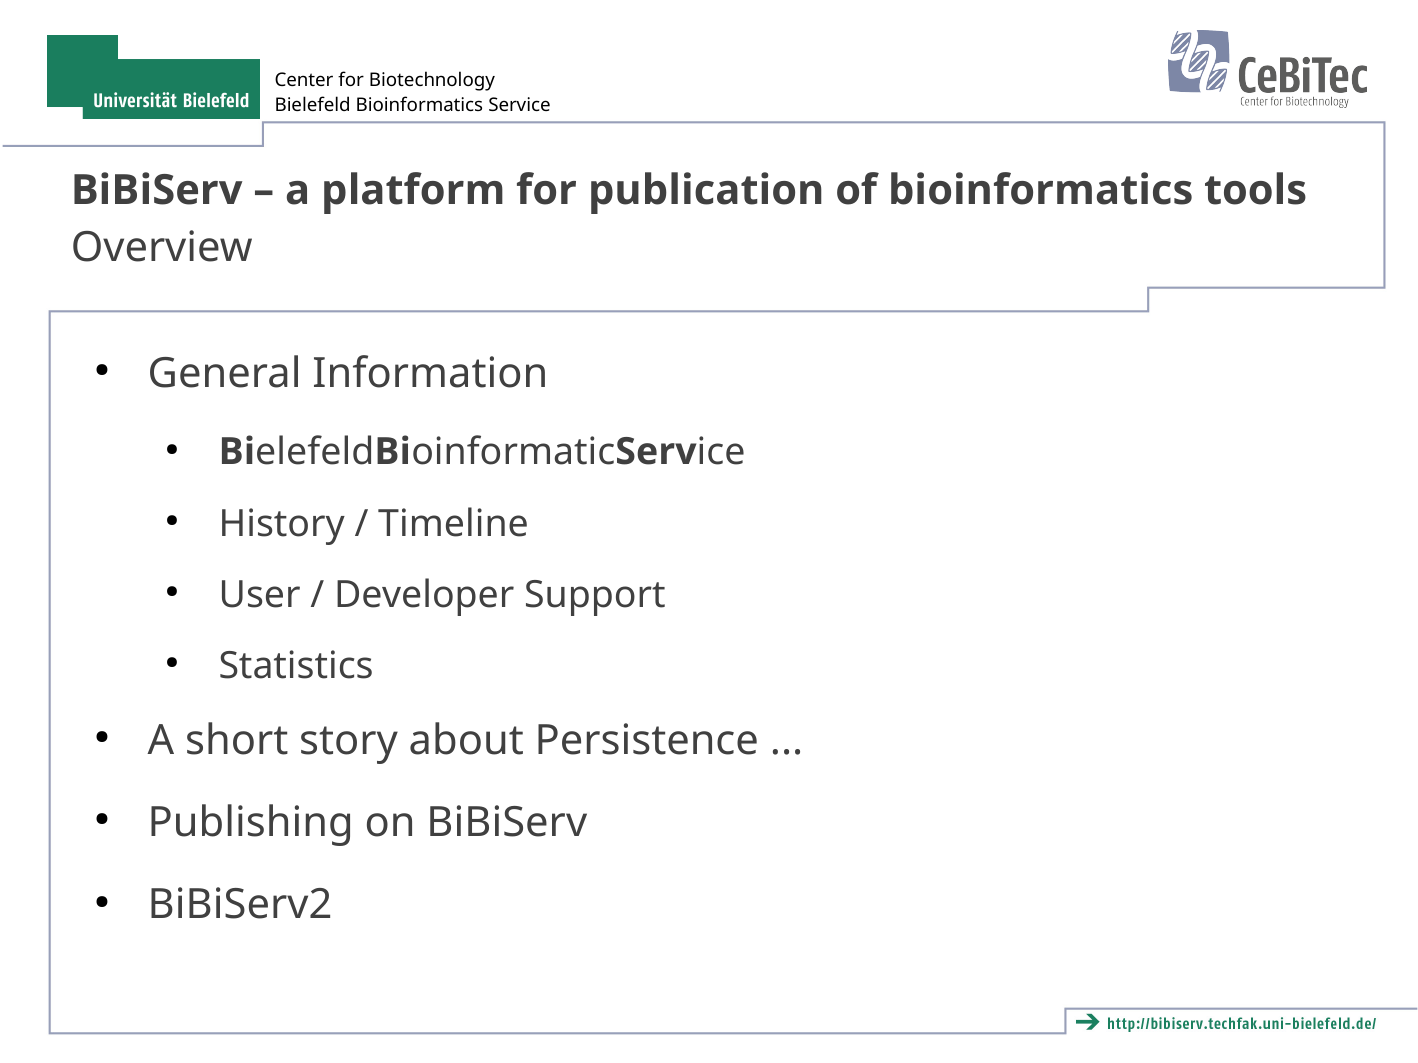

# BiBiServ – a platform for publication of bioinformatics tools Overview
General Information
BielefeldBioinformaticService
History / Timeline
User / Developer Support
Statistics
A short story about Persistence ...
Publishing on BiBiServ
BiBiServ2